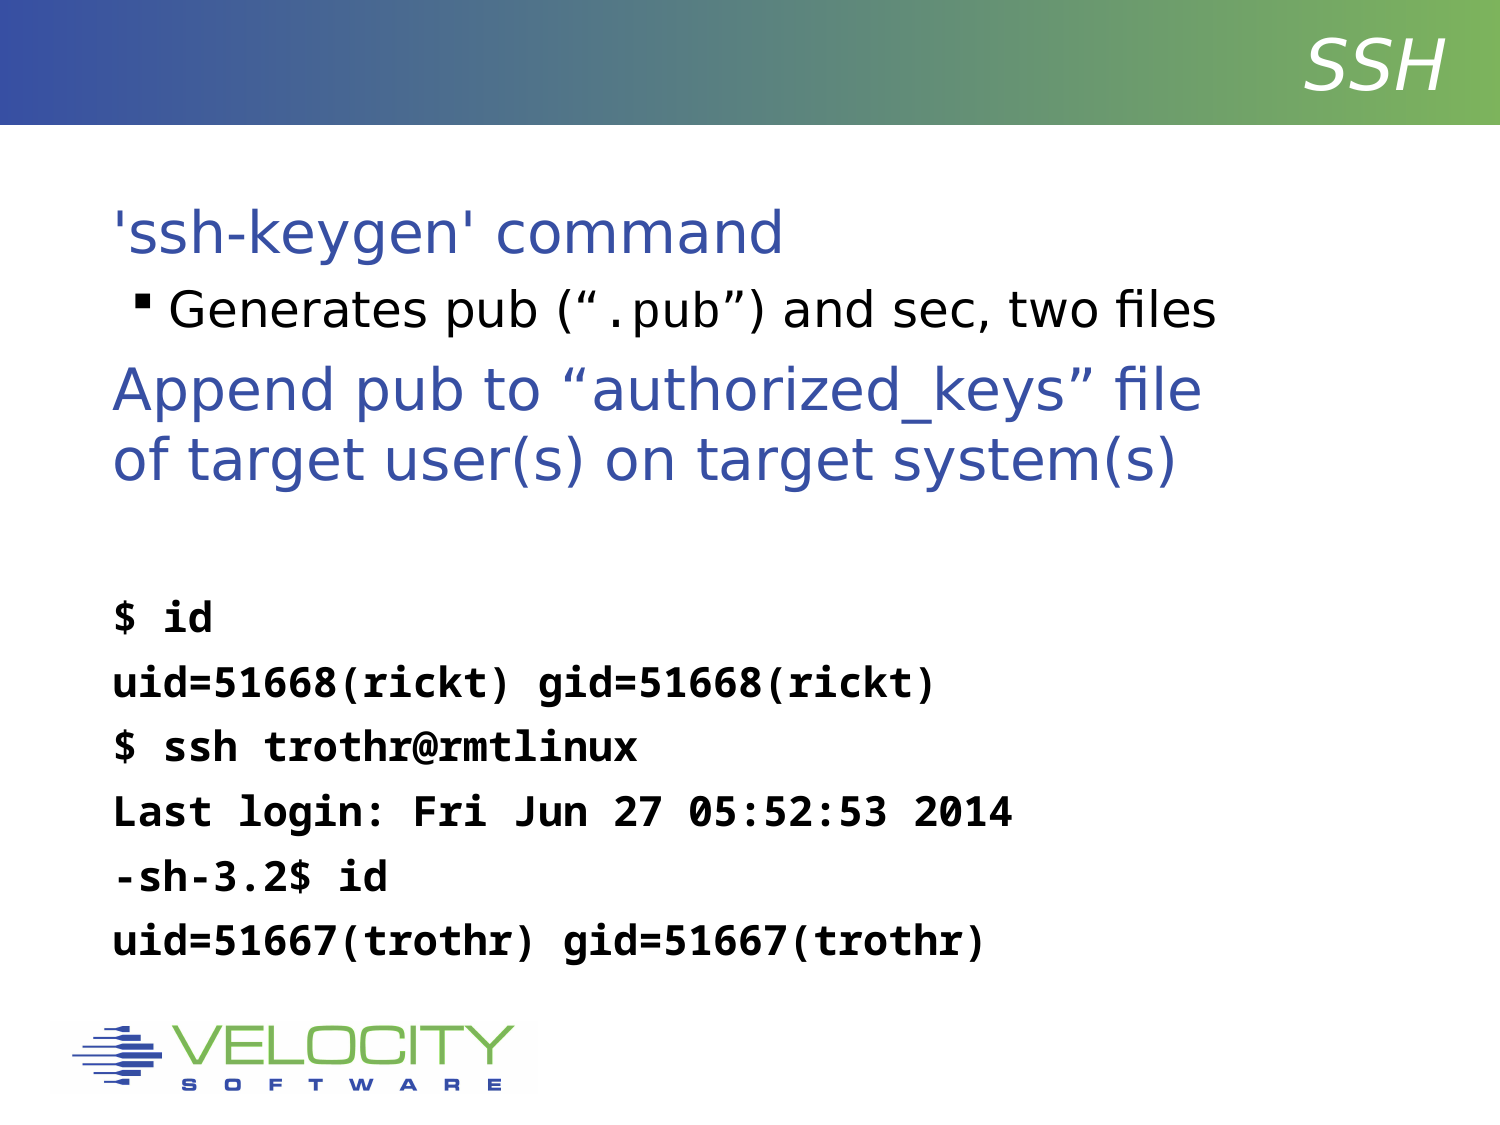

# SSH
'ssh-keygen' command
Generates pub (“.pub”) and sec, two files
Append pub to “authorized_keys” file
of target user(s) on target system(s)
$ id
uid=51668(rickt) gid=51668(rickt)
$ ssh trothr@rmtlinux
Last login: Fri Jun 27 05:52:53 2014
-sh-3.2$ id
uid=51667(trothr) gid=51667(trothr)